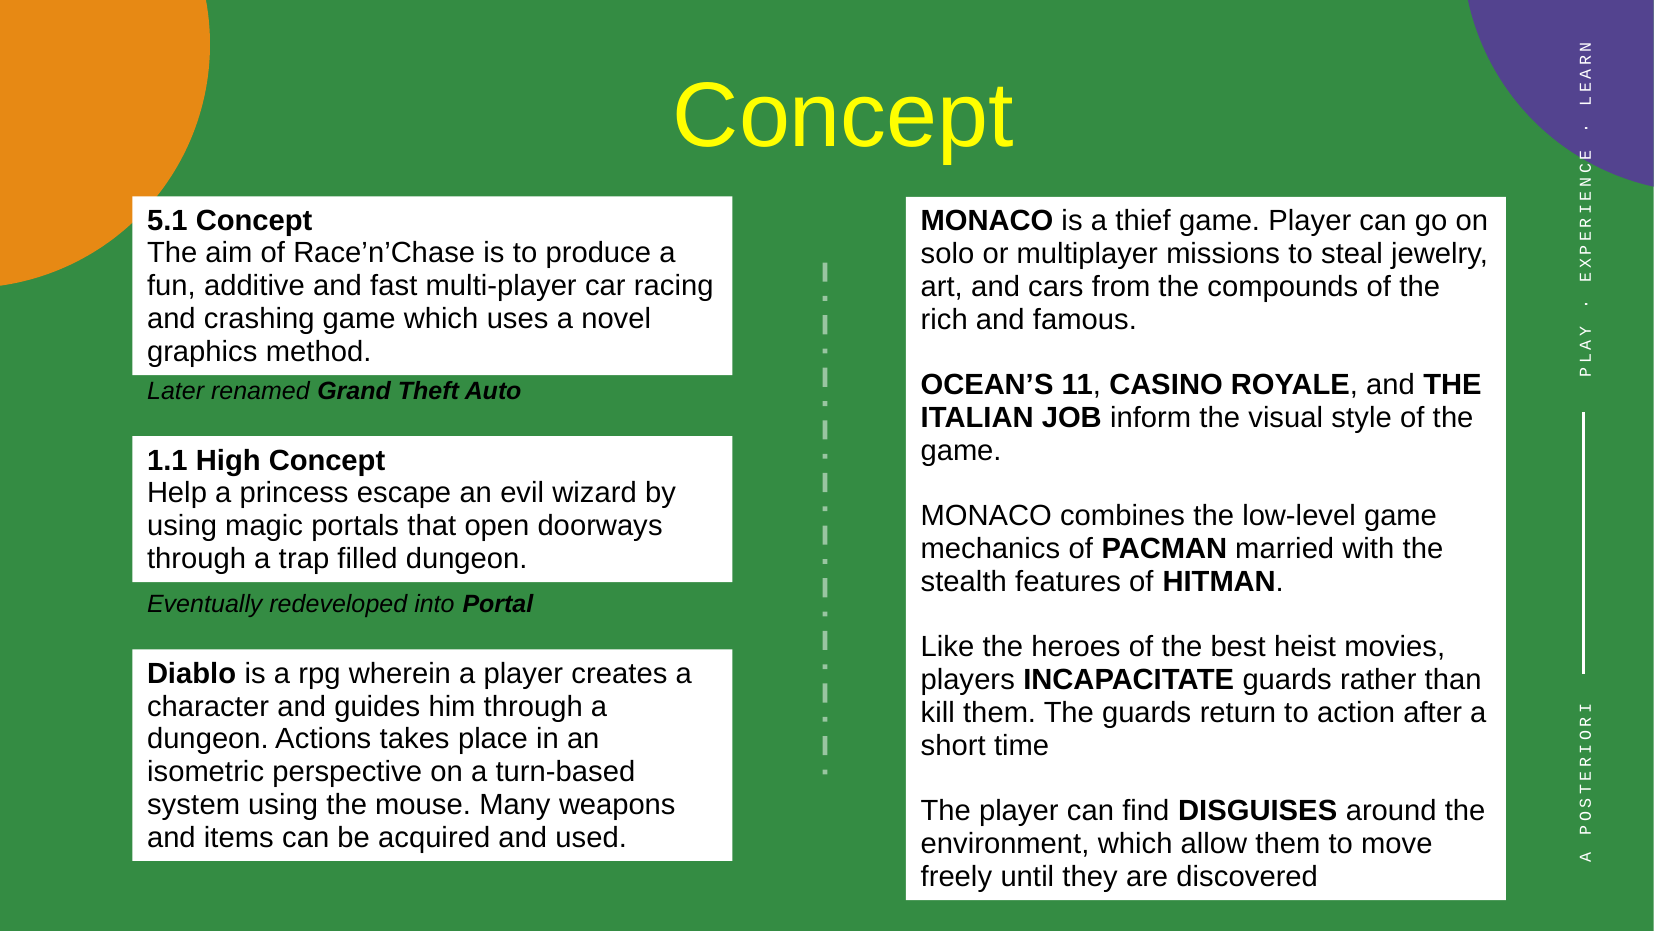

# Concept
5.1 Concept
The aim of Race’n’Chase is to produce a fun, additive and fast multi-player car racing and crashing game which uses a novel graphics method.
MONACO is a thief game. Player can go on solo or multiplayer missions to steal jewelry, art, and cars from the compounds of the rich and famous.
OCEAN’S 11, CASINO ROYALE, and THE ITALIAN JOB inform the visual style of the game.
MONACO combines the low-level game mechanics of PACMAN married with the stealth features of HITMAN.
Like the heroes of the best heist movies, players INCAPACITATE guards rather than kill them. The guards return to action after a short time
The player can find DISGUISES around the environment, which allow them to move freely until they are discovered
Later renamed Grand Theft Auto
1.1 High Concept
Help a princess escape an evil wizard by using magic portals that open doorways through a trap filled dungeon.
Eventually redeveloped into Portal
Diablo is a rpg wherein a player creates a character and guides him through a dungeon. Actions takes place in an isometric perspective on a turn-based system using the mouse. Many weapons and items can be acquired and used.